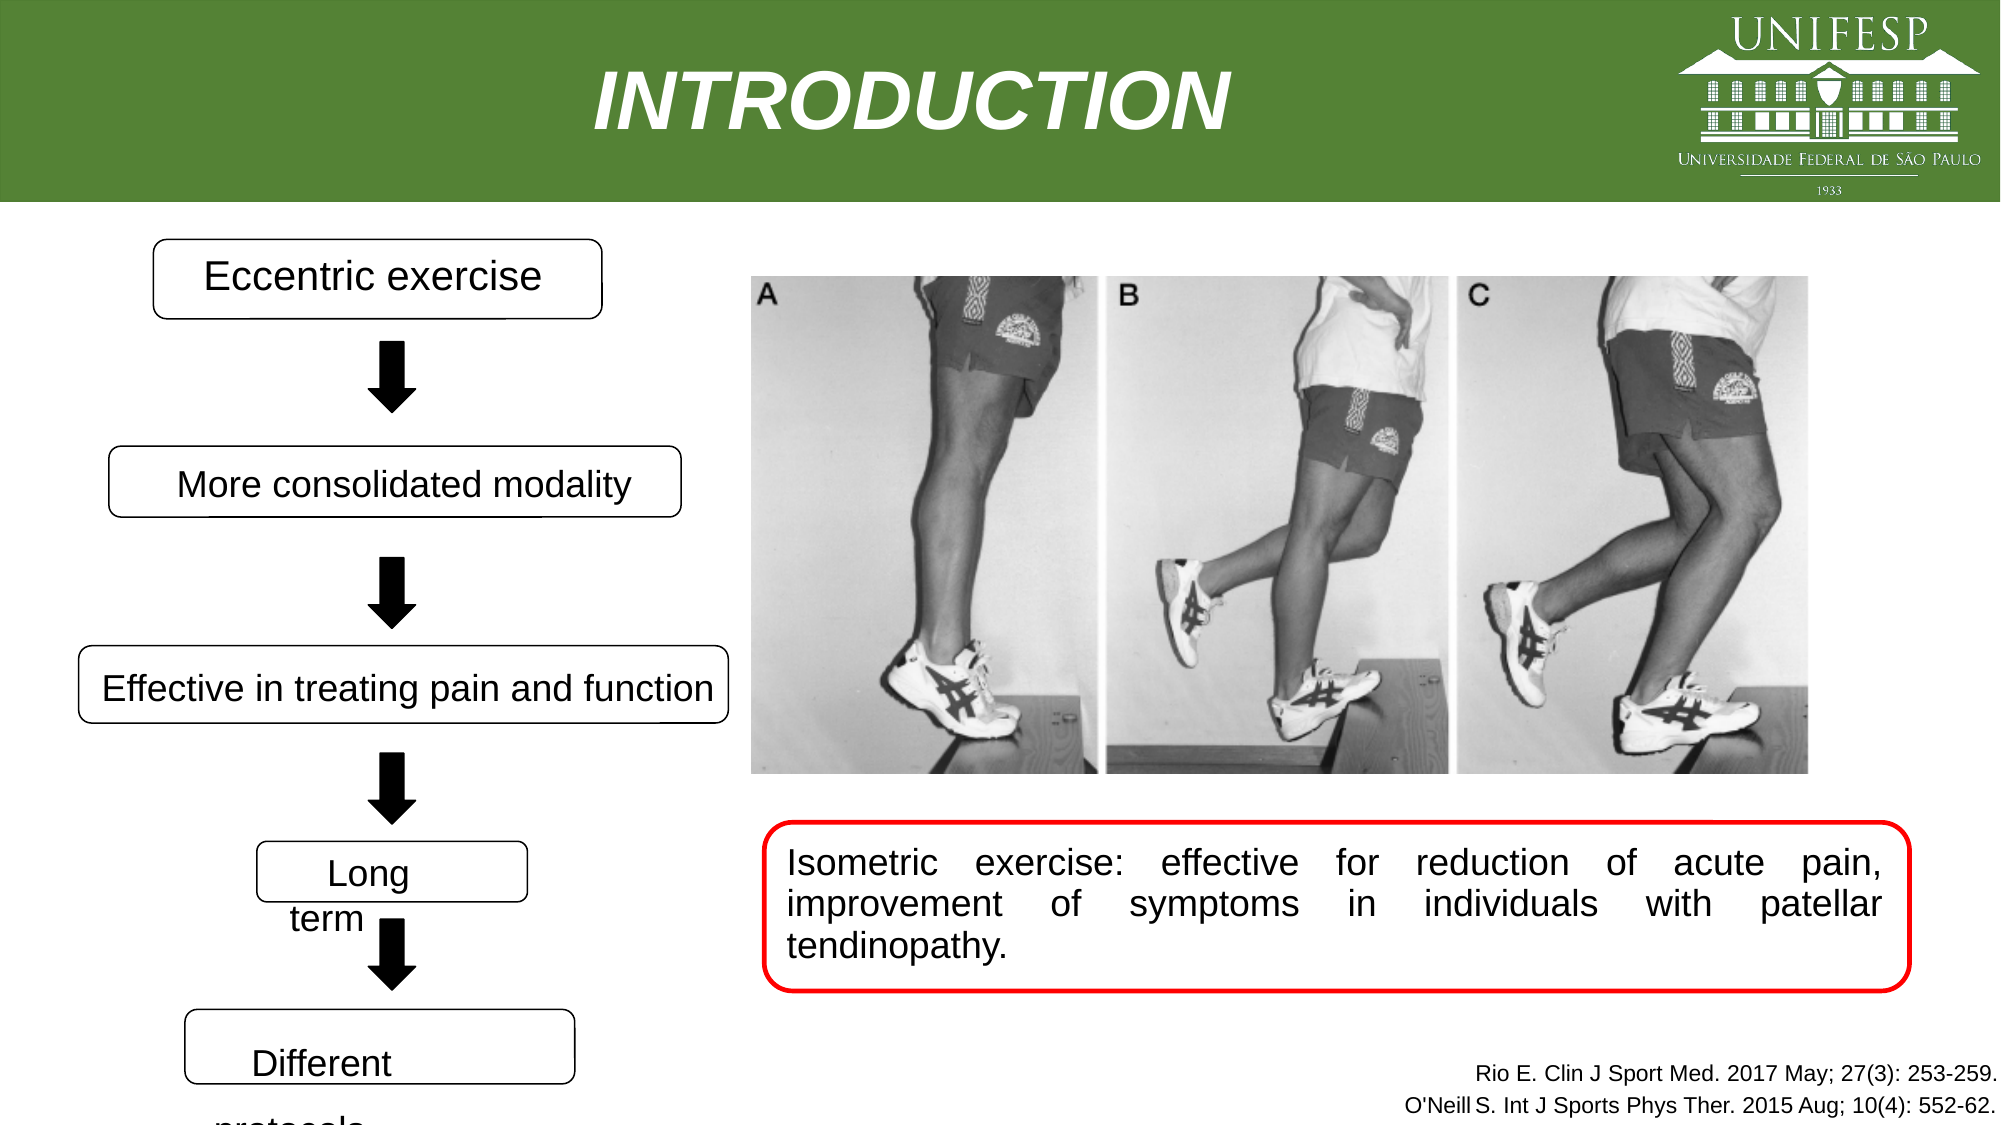

IntrodUCTION
Eccentric exercise
More consolidated modality
Effective in treating pain and function
Isometric exercise: effective for reduction of acute pain, improvement of symptoms in individuals with patellar tendinopathy.
Long term
Different protocols
Rio E. Clin J Sport Med. 2017 May; 27(3): 253-259.
O'Neill S. Int J Sports Phys Ther. 2015 Aug; 10(4): 552-62.